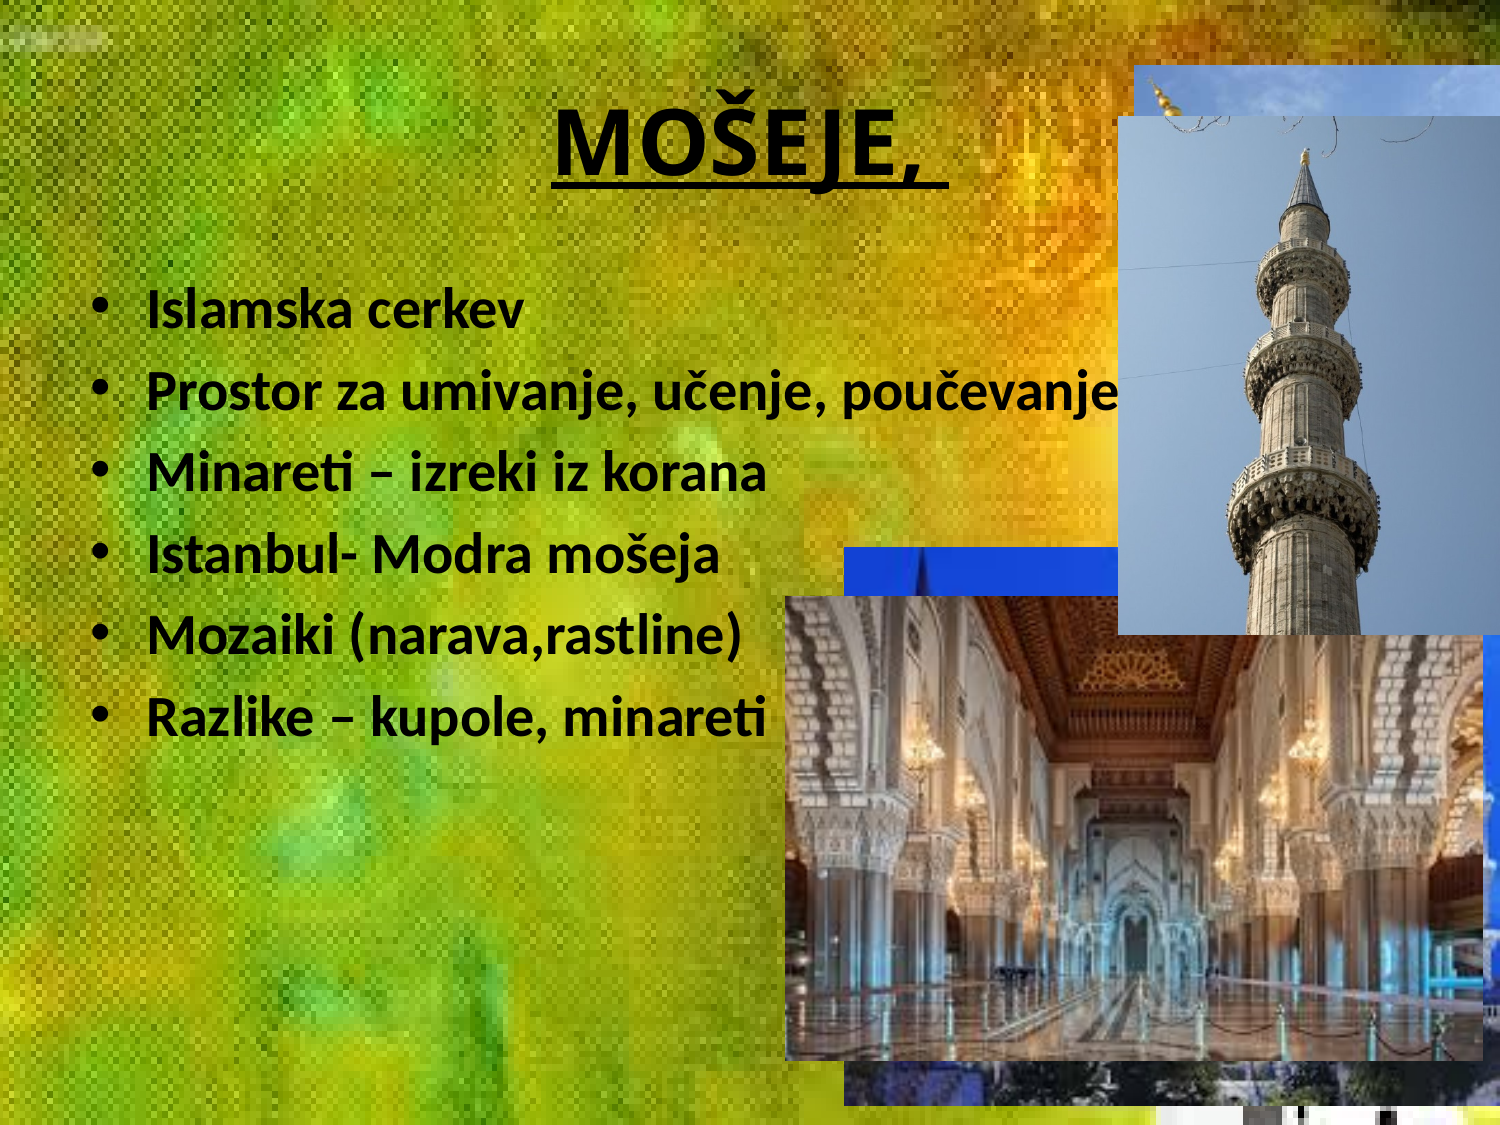

# MOŠEJE,
Islamska cerkev
Prostor za umivanje, učenje, poučevanje
Minareti – izreki iz korana
Istanbul- Modra mošeja
Mozaiki (narava,rastline)
Razlike – kupole, minareti